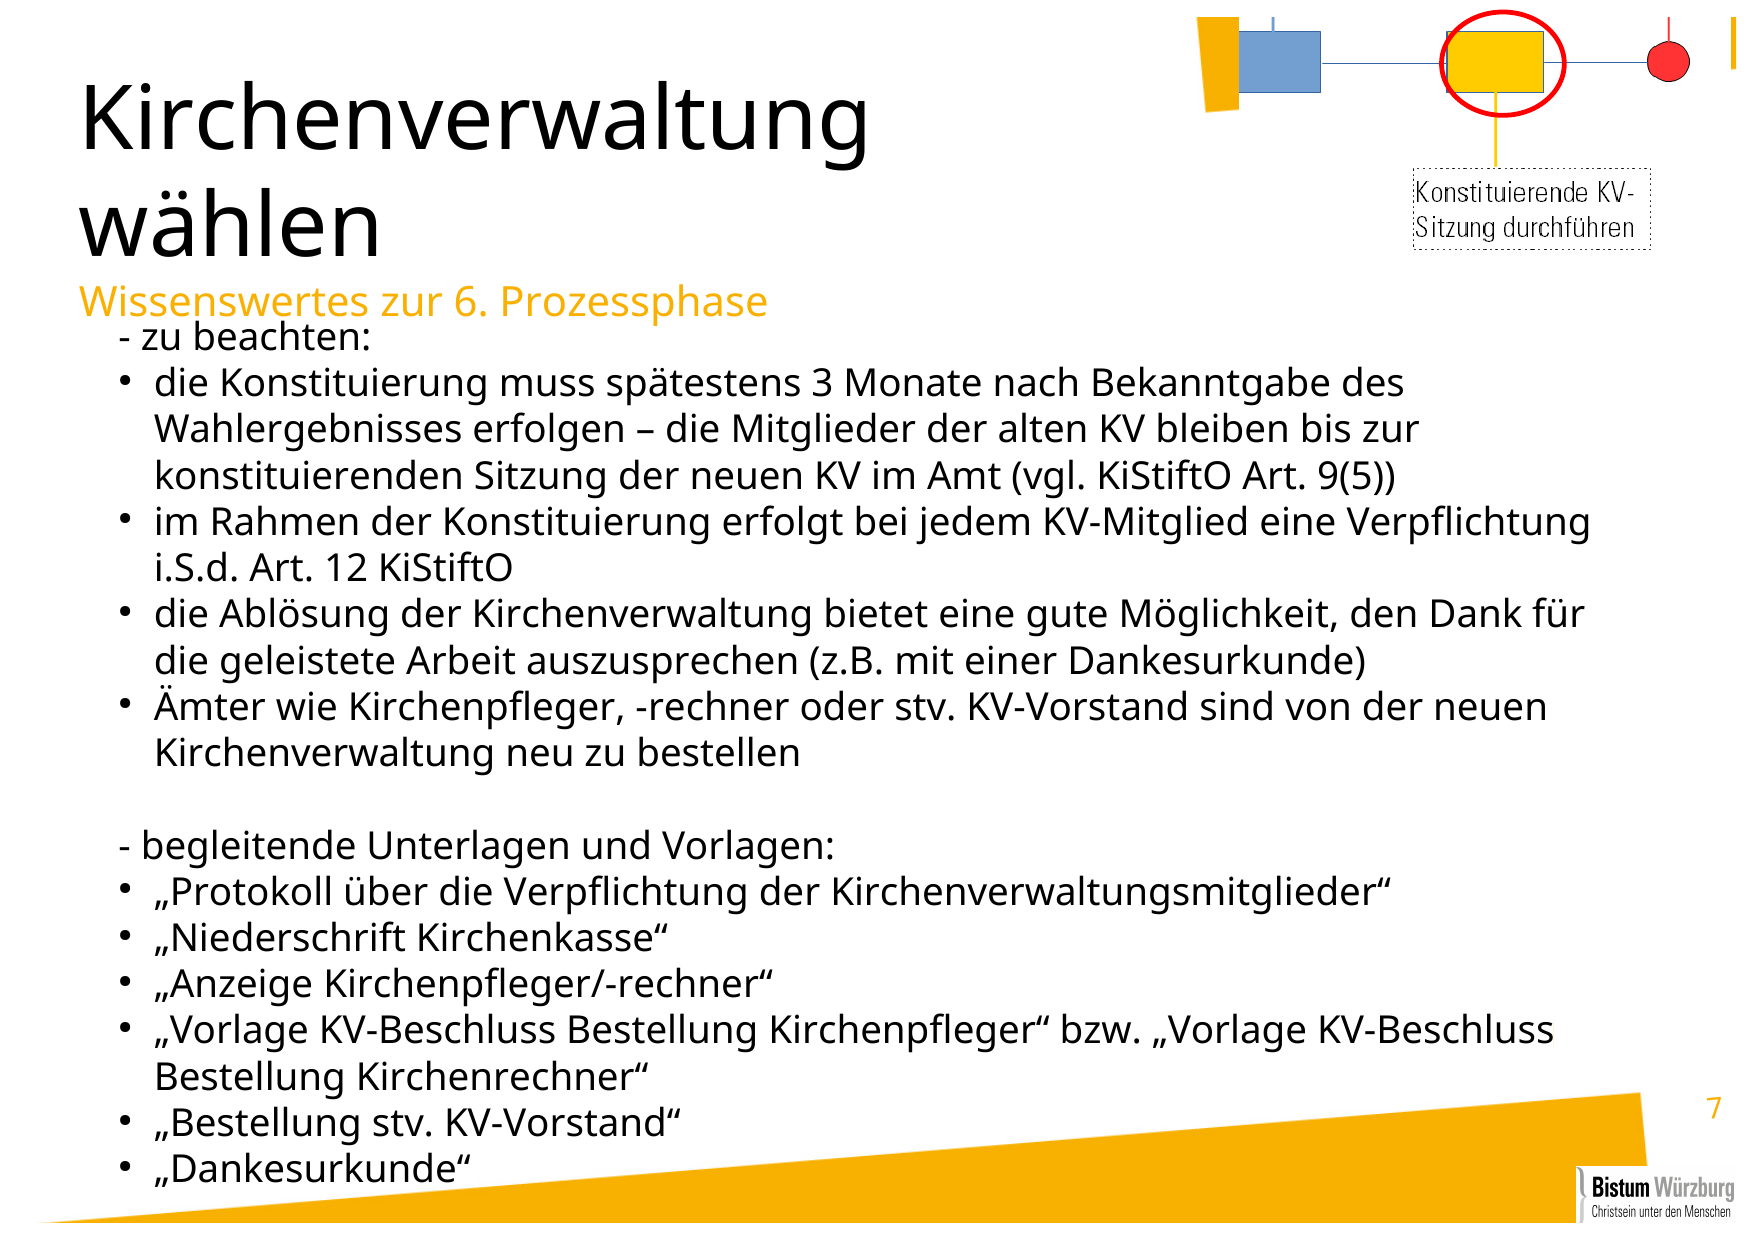

# Kirchenverwaltung wählen Wissenswertes zur 6. Prozessphase
- zu beachten:
die Konstituierung muss spätestens 3 Monate nach Bekanntgabe des Wahlergebnisses erfolgen – die Mitglieder der alten KV bleiben bis zur konstituierenden Sitzung der neuen KV im Amt (vgl. KiStiftO Art. 9(5))
im Rahmen der Konstituierung erfolgt bei jedem KV-Mitglied eine Verpflichtung i.S.d. Art. 12 KiStiftO
die Ablösung der Kirchenverwaltung bietet eine gute Möglichkeit, den Dank für die geleistete Arbeit auszusprechen (z.B. mit einer Dankesurkunde)
Ämter wie Kirchenpfleger, -rechner oder stv. KV-Vorstand sind von der neuen Kirchenverwaltung neu zu bestellen
- begleitende Unterlagen und Vorlagen:
„Protokoll über die Verpflichtung der Kirchenverwaltungsmitglieder“
„Niederschrift Kirchenkasse“
„Anzeige Kirchenpfleger/-rechner“
„Vorlage KV-Beschluss Bestellung Kirchenpfleger“ bzw. „Vorlage KV-Beschluss Bestellung Kirchenrechner“
„Bestellung stv. KV-Vorstand“
„Dankesurkunde“